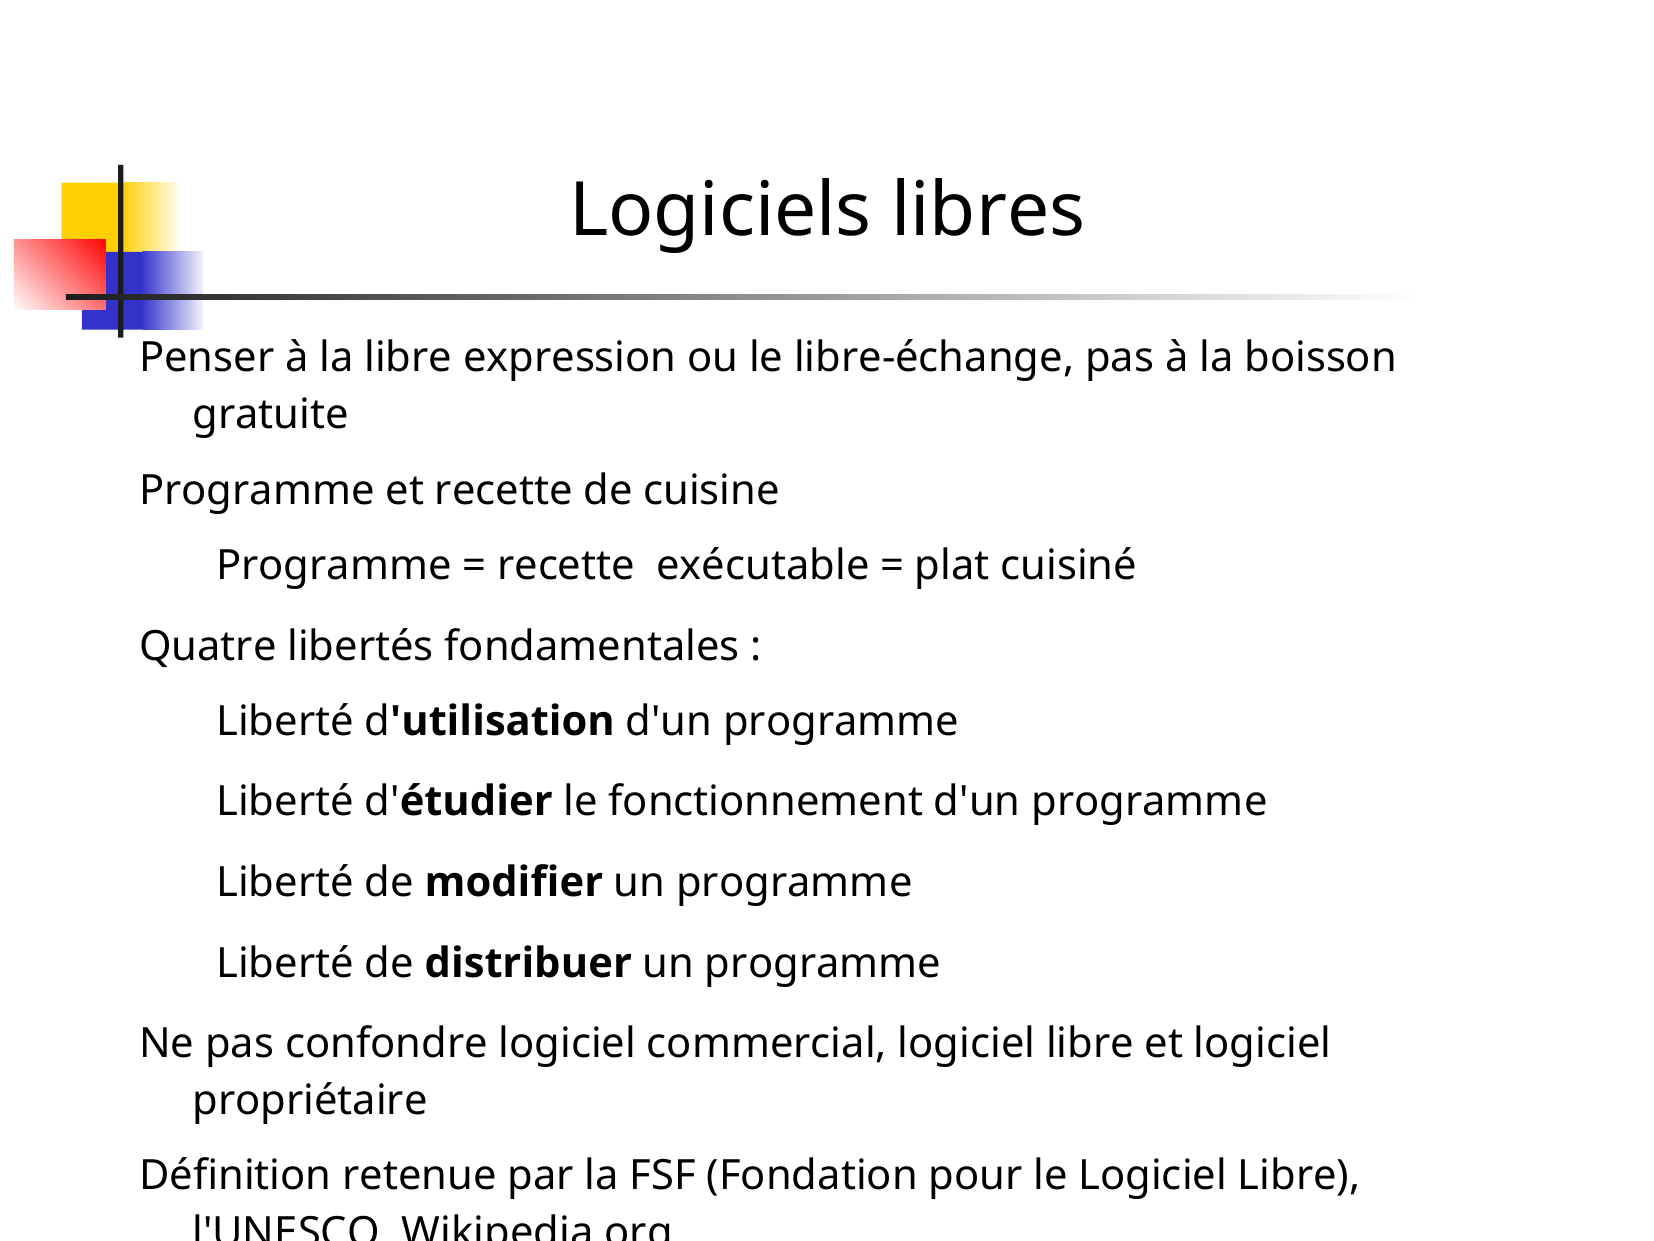

# Logiciels libres
Penser à la libre expression ou le libre-échange, pas à la boisson gratuite
Programme et recette de cuisine
Programme = recette exécutable = plat cuisiné
Quatre libertés fondamentales :
Liberté d'utilisation d'un programme
Liberté d'étudier le fonctionnement d'un programme
Liberté de modifier un programme
Liberté de distribuer un programme
Ne pas confondre logiciel commercial, logiciel libre et logiciel propriétaire
Définition retenue par la FSF (Fondation pour le Logiciel Libre), l'UNESCO, Wikipedia.org...